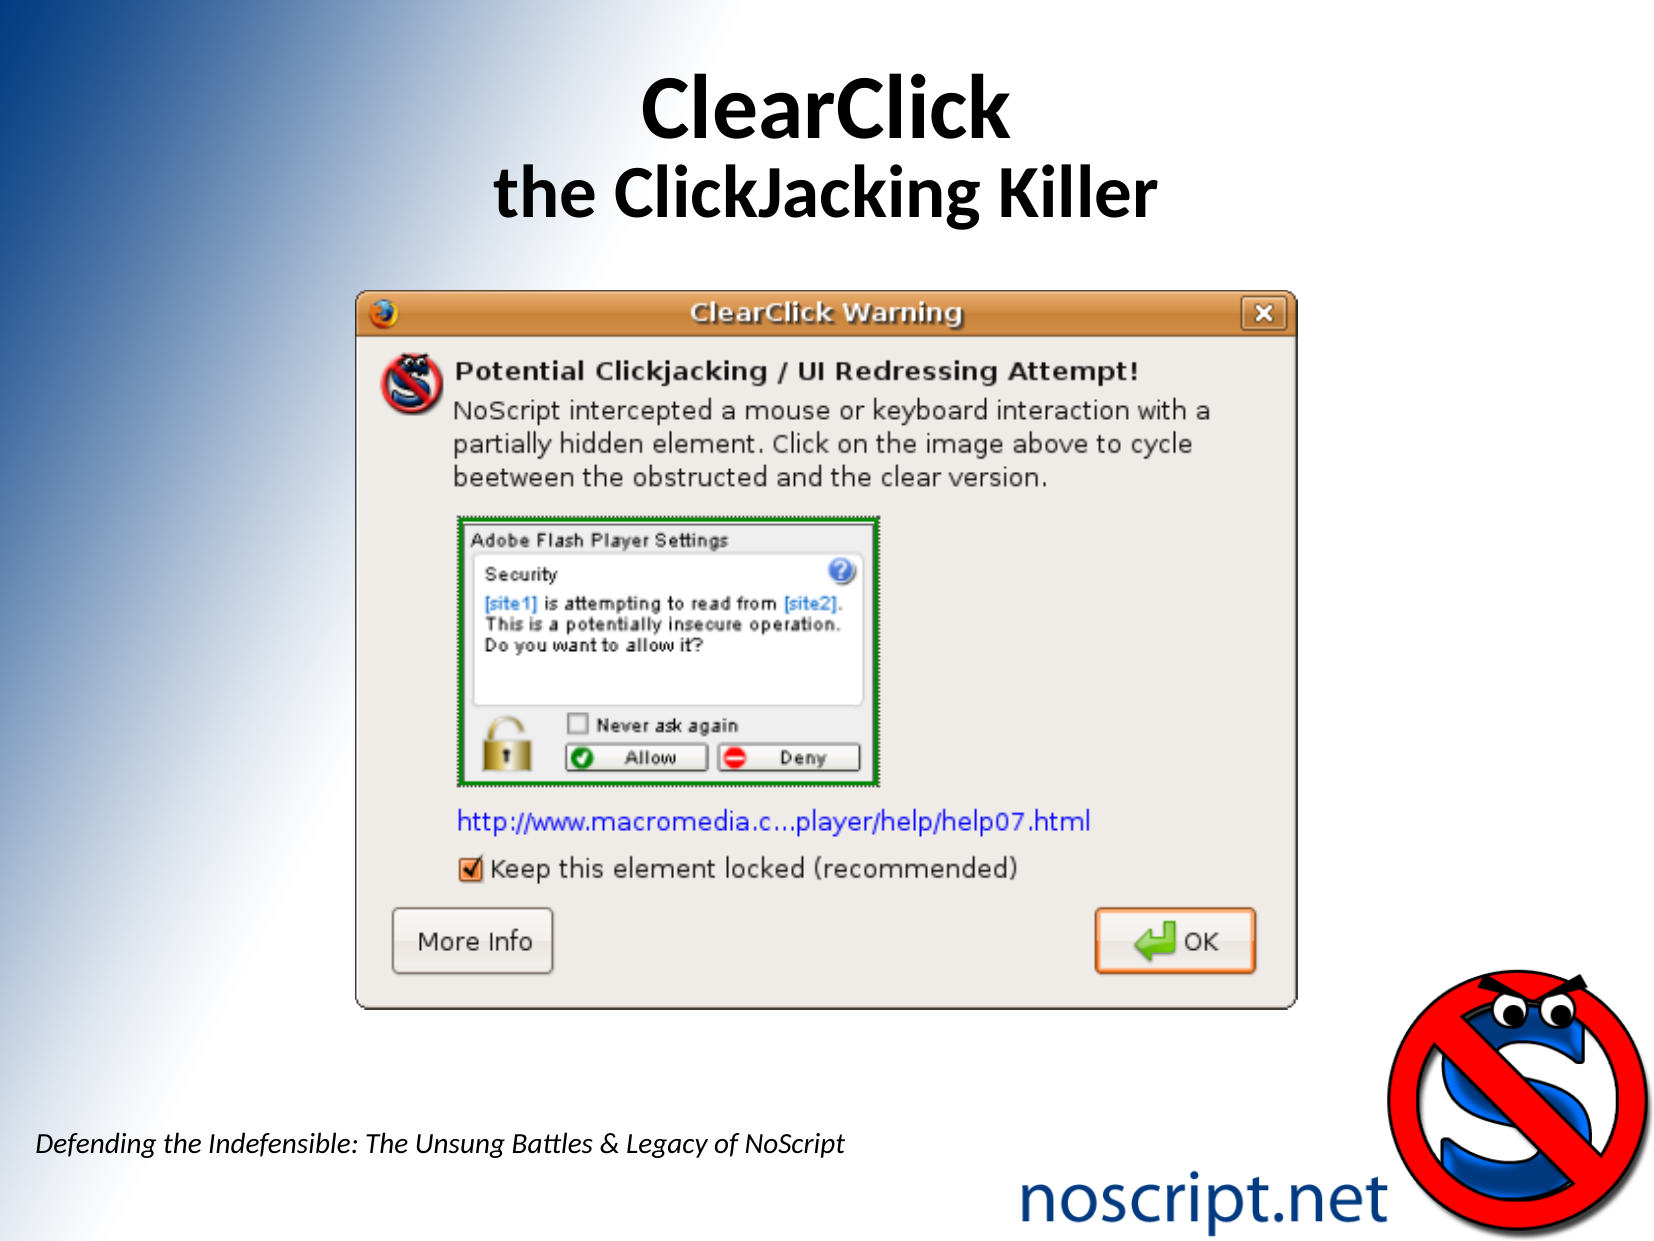

# ClearClick the ClickJacking Killer
Defending the Indefensible: The Unsung Battles & Legacy of NoScript